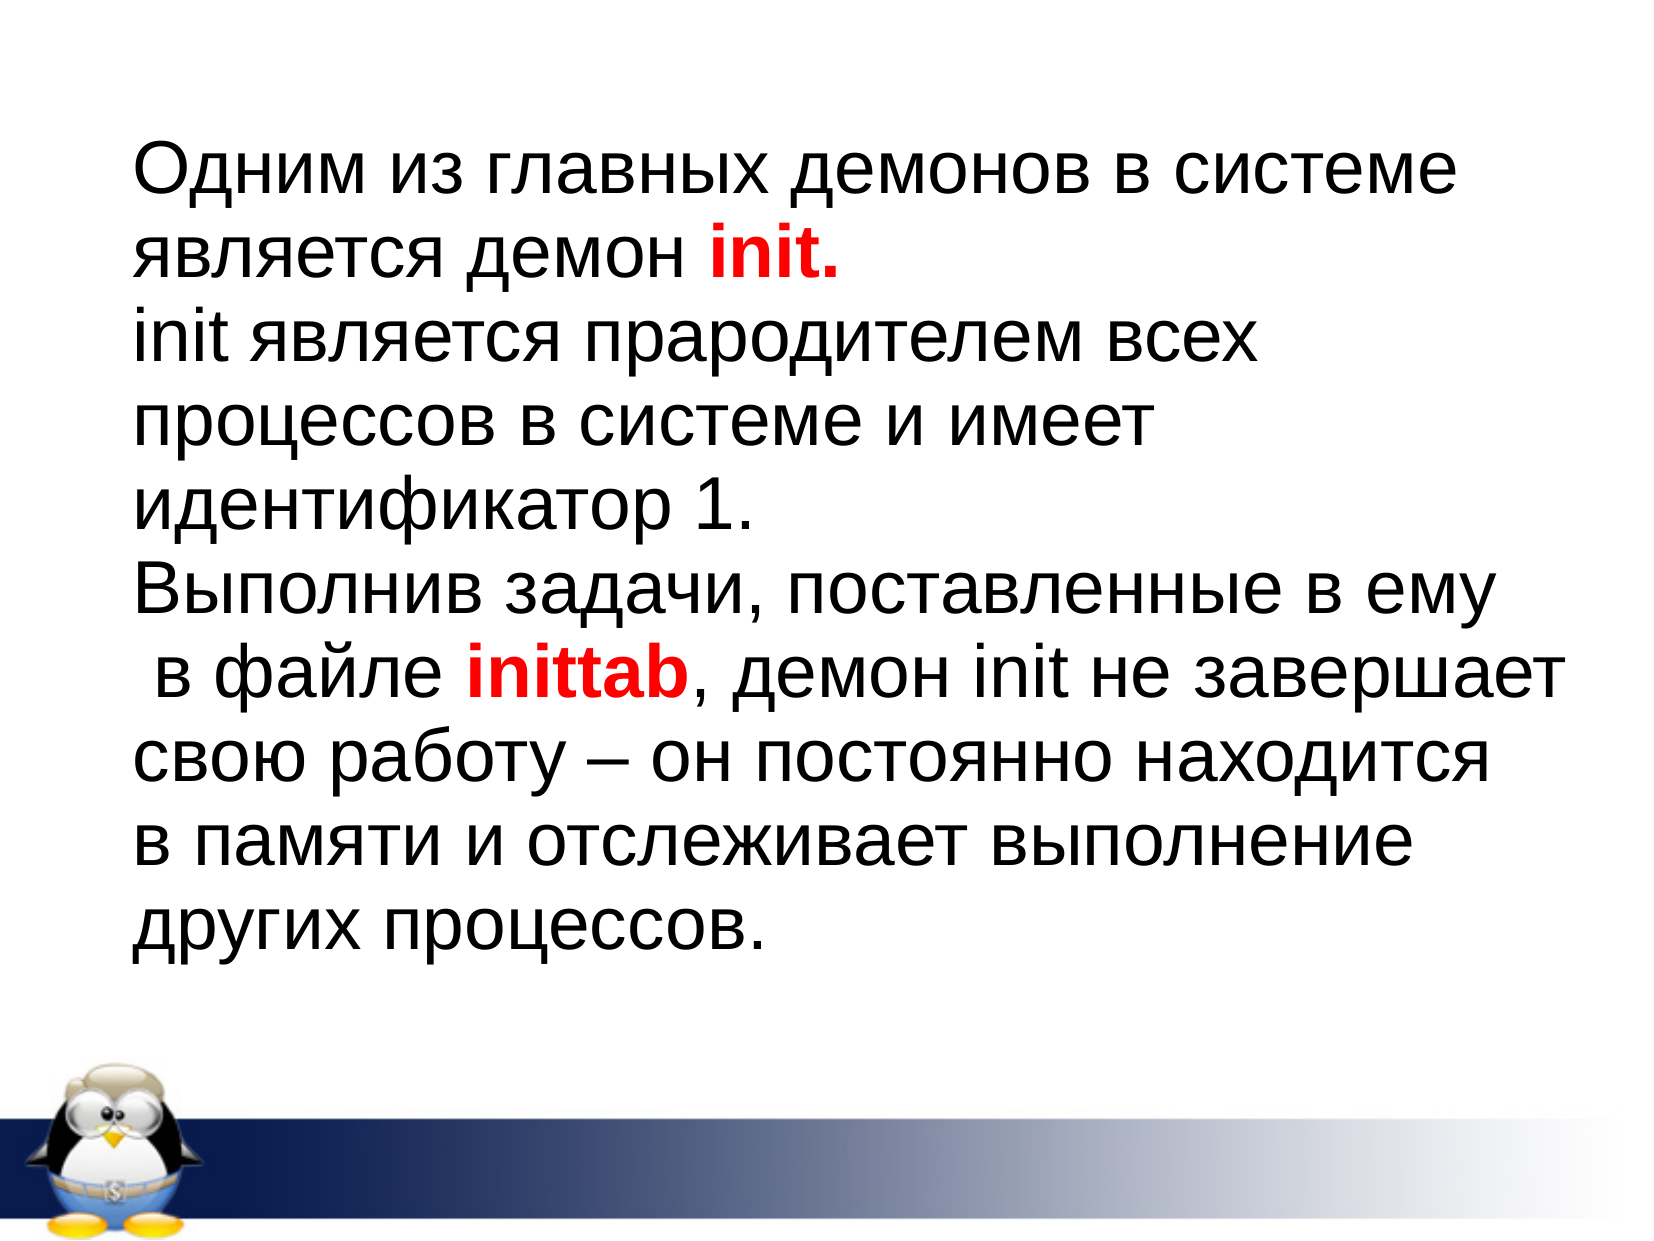

Одним из главных демонов в системе
является демон init.
init является прародителем всех
процессов в системе и имеет
идентификатор 1.
Выполнив задачи, поставленные в ему
 в файле inittab, демон init не завершает
свою работу – он постоянно находится
в памяти и отслеживает выполнение
других процессов.